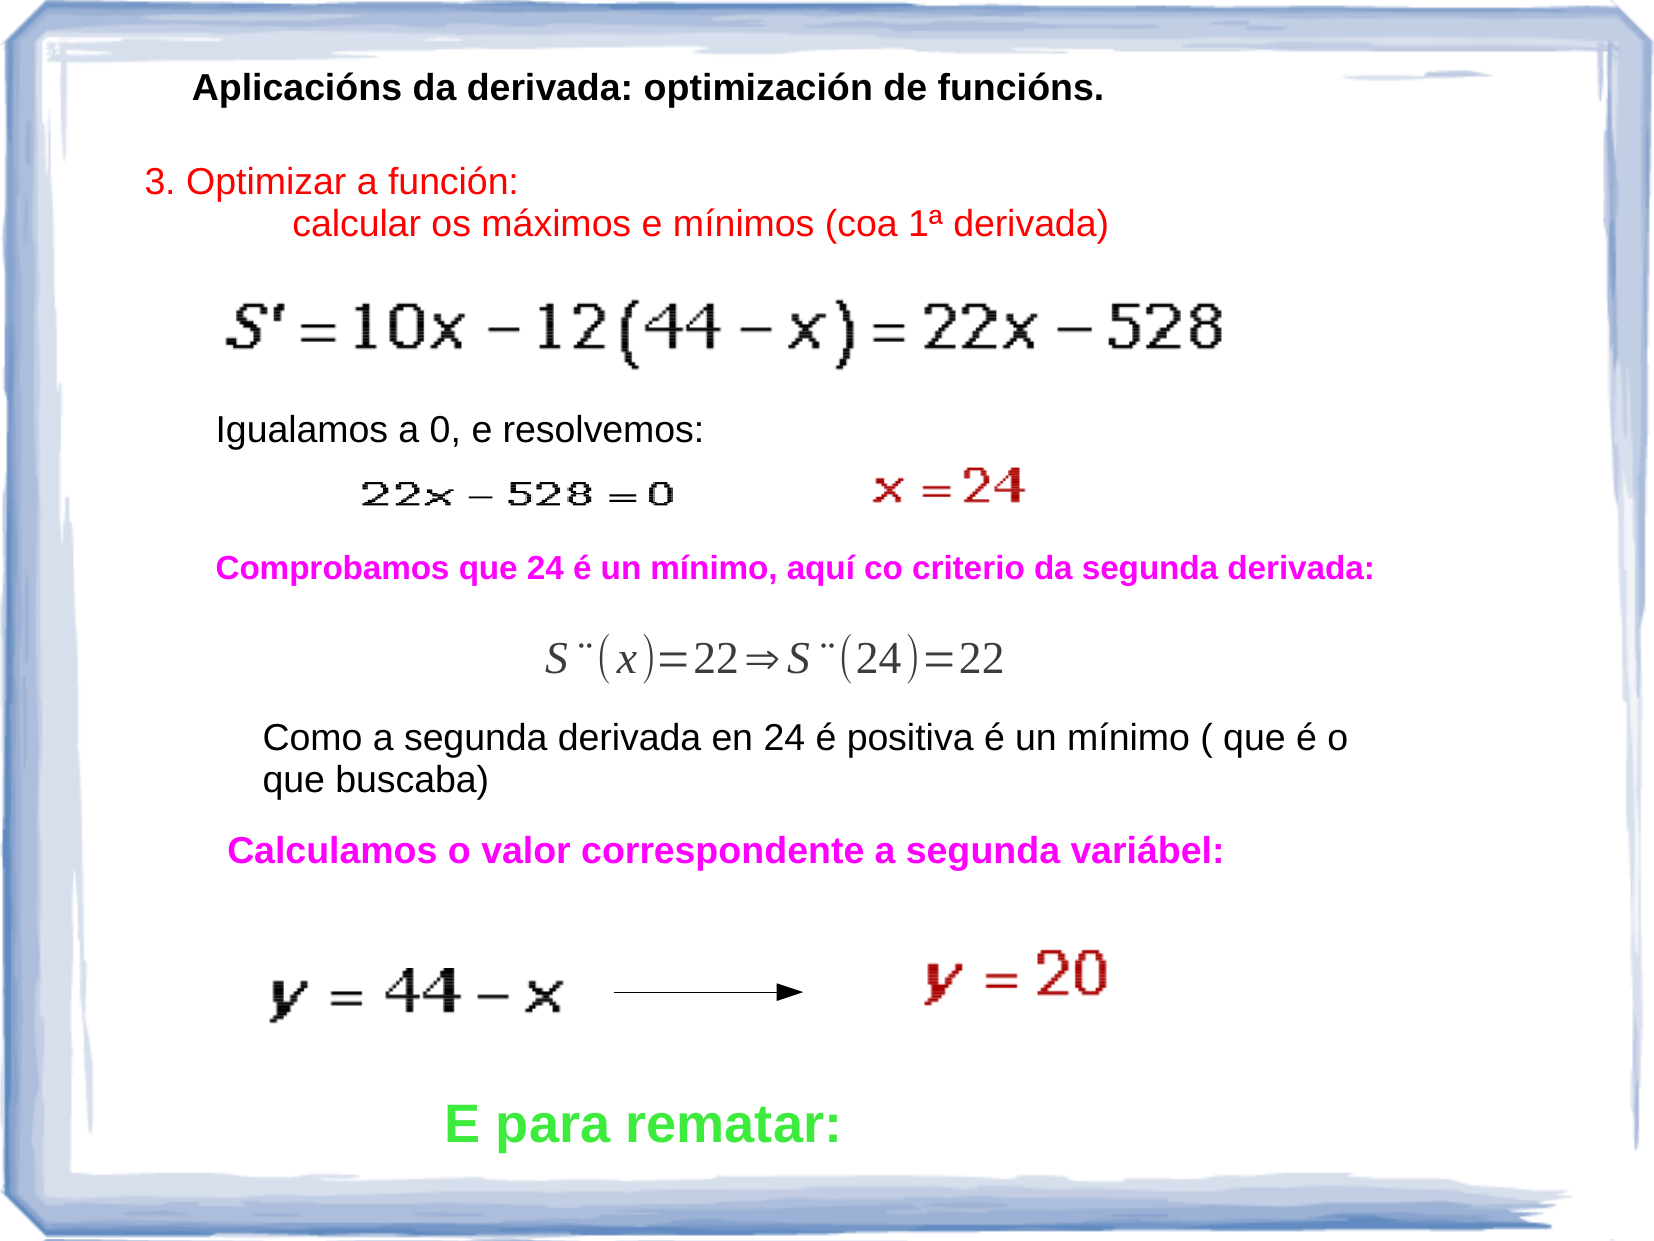

Aplicacións da derivada: optimización de funcións.
3. Optimizar a función:
		calcular os máximos e mínimos (coa 1ª derivada)
Igualamos a 0, e resolvemos:
Comprobamos que 24 é un mínimo, aquí co criterio da segunda derivada:
Como a segunda derivada en 24 é positiva é un mínimo ( que é o que buscaba)
Calculamos o valor correspondente a segunda variábel:
E para rematar: